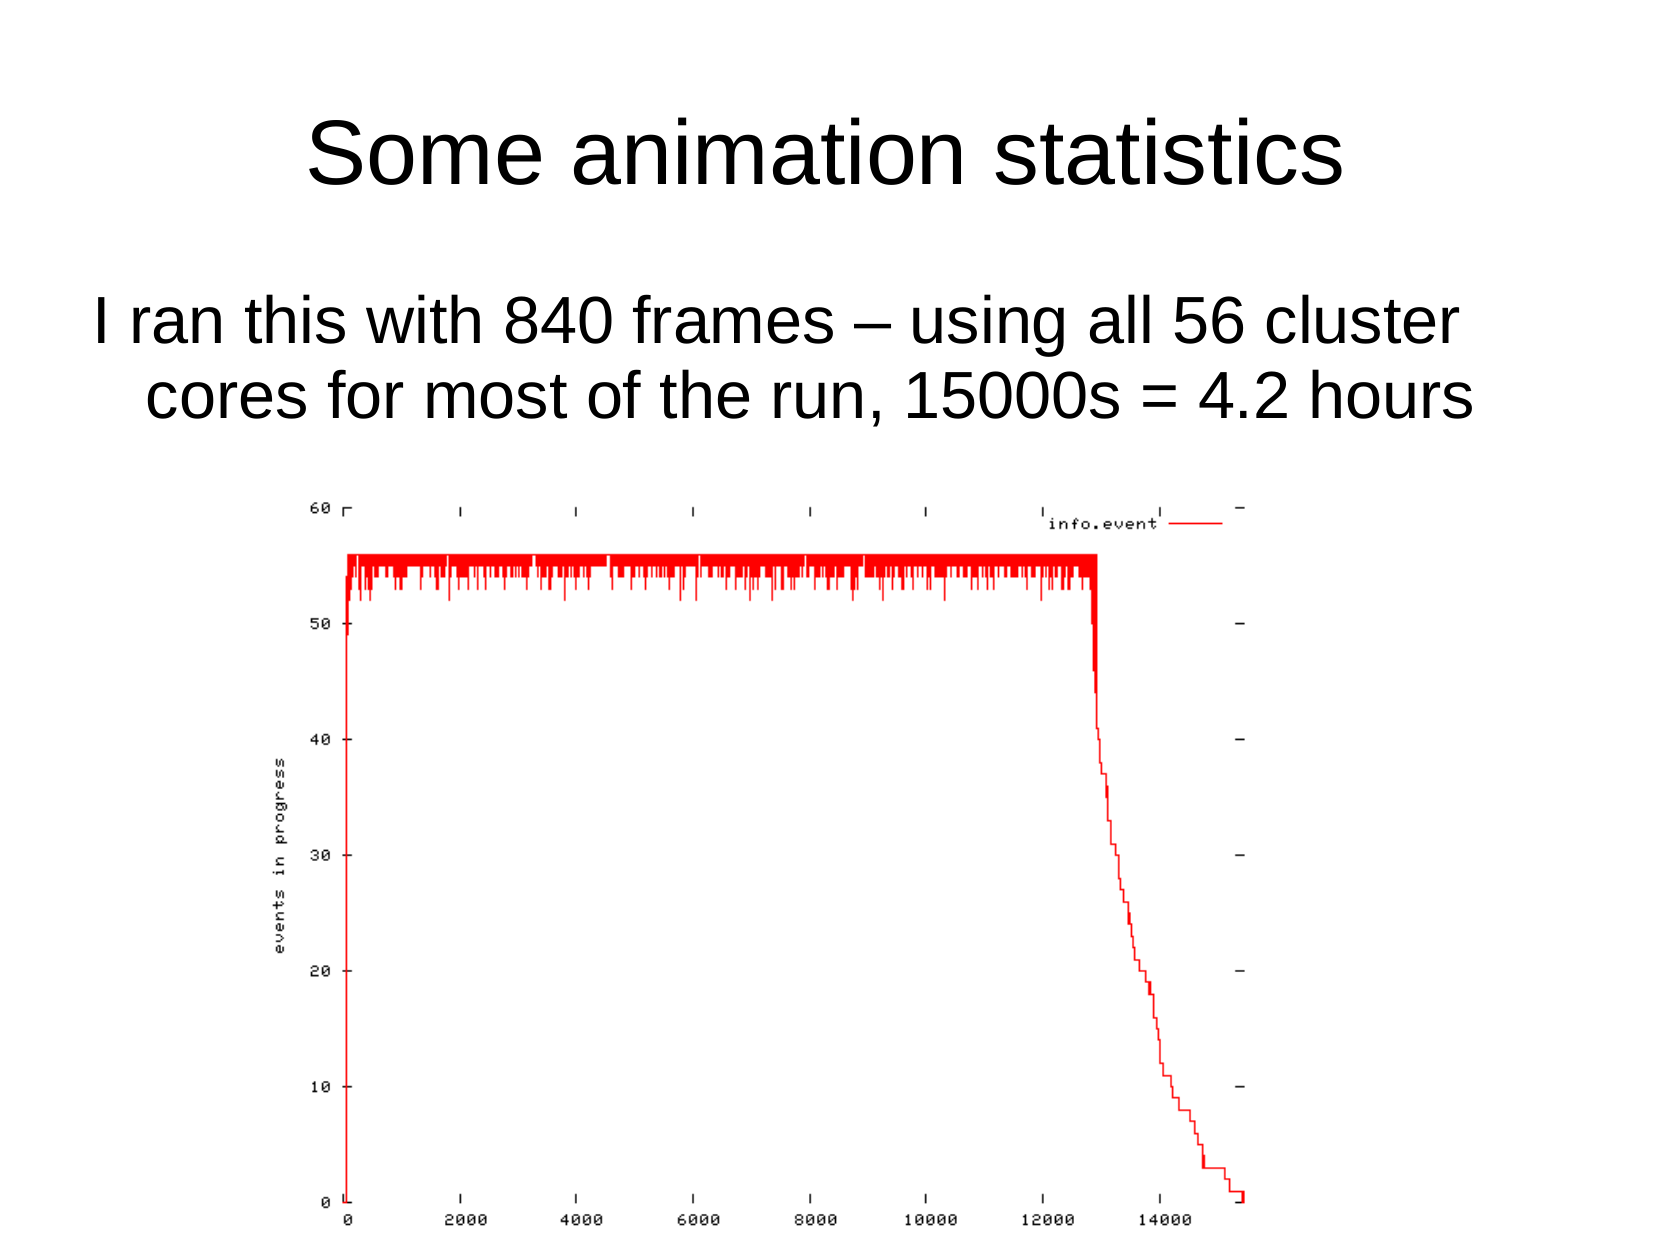

# Some animation statistics
I ran this with 840 frames – using all 56 cluster cores for most of the run, 15000s = 4.2 hours